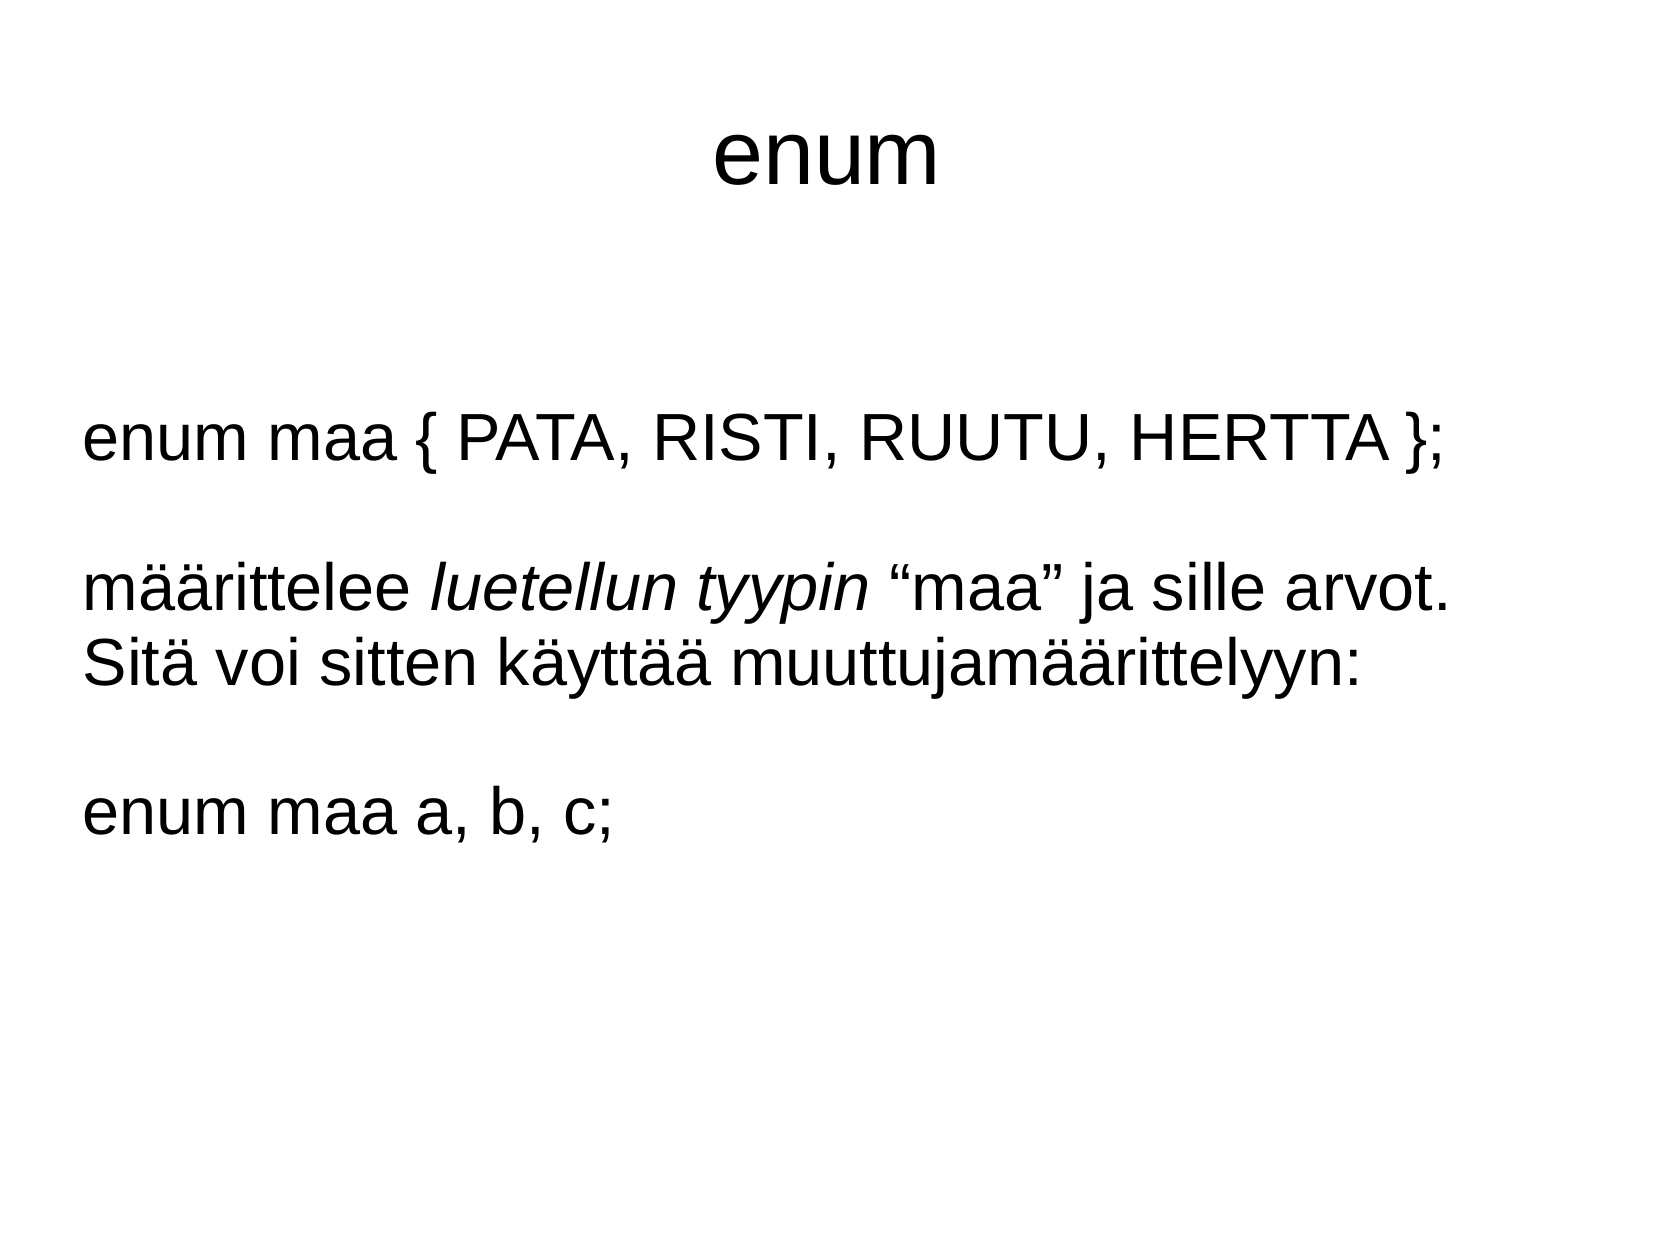

# enum
enum maa { PATA, RISTI, RUUTU, HERTTA };
määrittelee luetellun tyypin “maa” ja sille arvot.
Sitä voi sitten käyttää muuttujamäärittelyyn:
enum maa a, b, c;